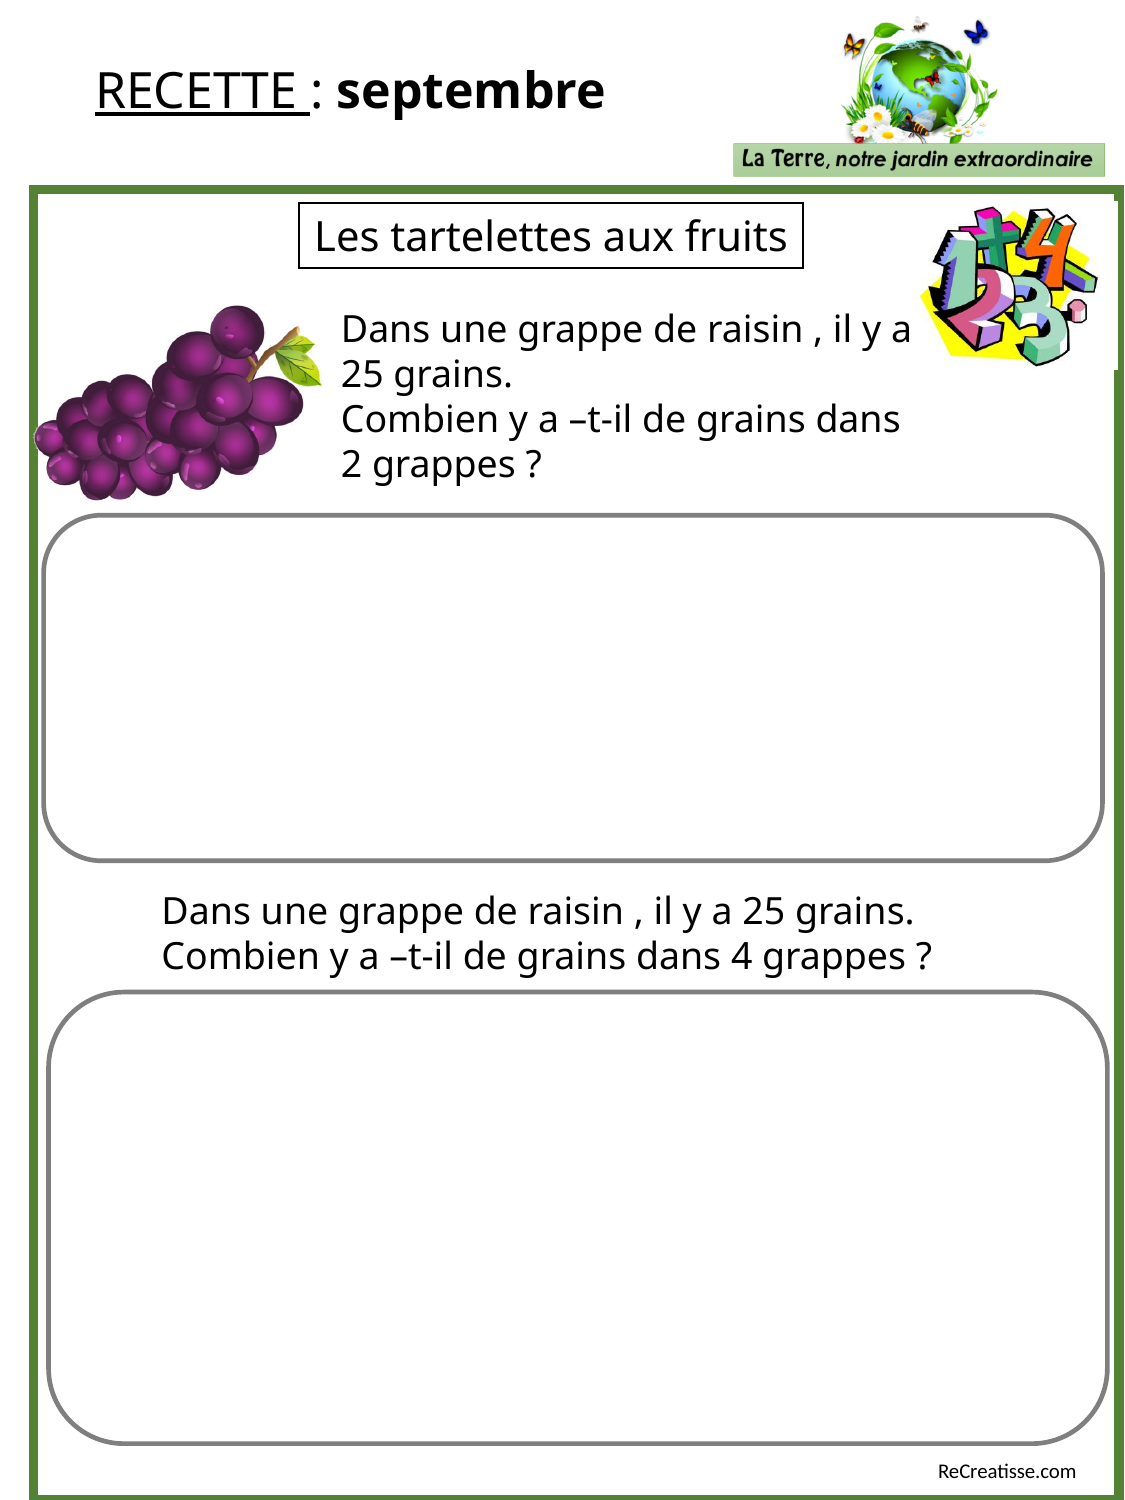

RECETTE : septembre
Les tartelettes aux fruits
Dans une grappe de raisin , il y a 25 grains.
Combien y a –t-il de grains dans 2 grappes ?
Dans une grappe de raisin , il y a 25 grains.
Combien y a –t-il de grains dans 4 grappes ?
ReCreatisse.com